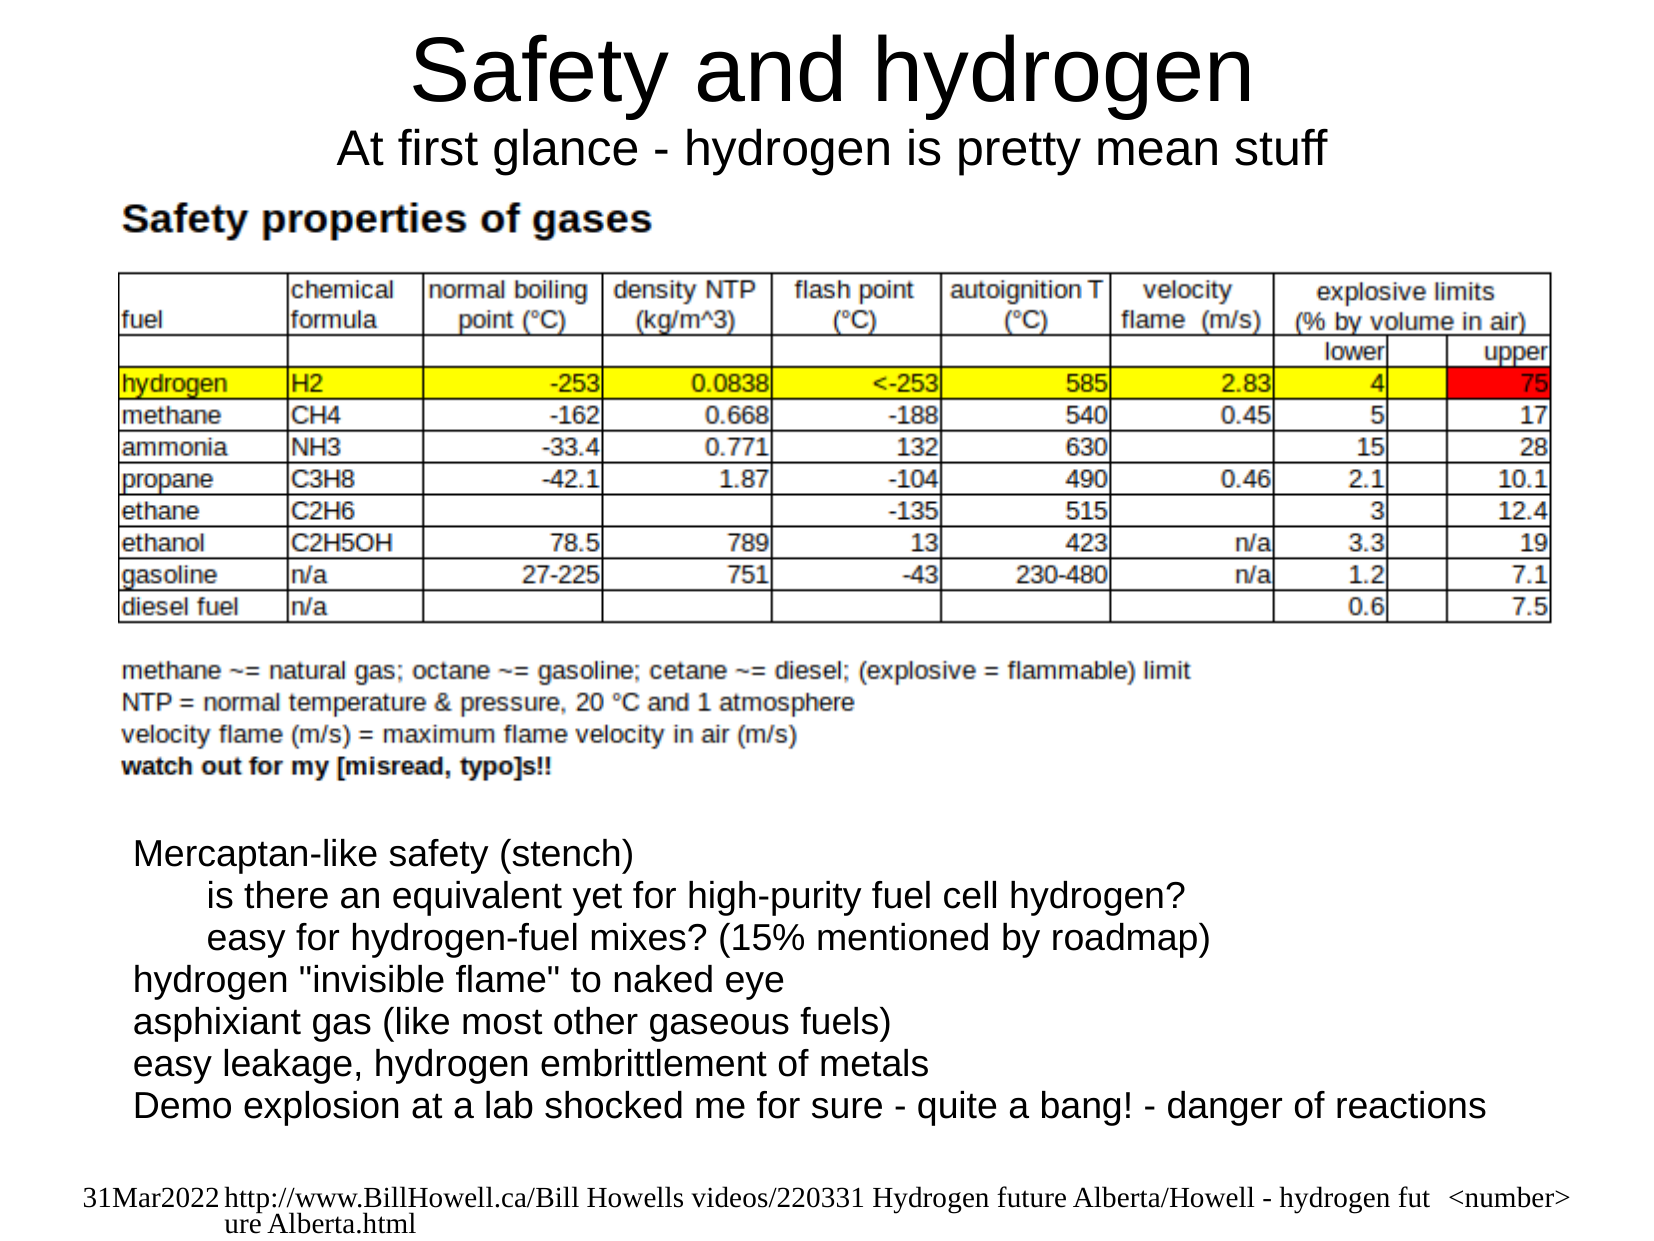

# Safety and hydrogen At first glance - hydrogen is pretty mean stuff
Mercaptan-like safety (stench)
	is there an equivalent yet for high-purity fuel cell hydrogen?
	easy for hydrogen-fuel mixes? (15% mentioned by roadmap)
hydrogen "invisible flame" to naked eye
asphixiant gas (like most other gaseous fuels)
easy leakage, hydrogen embrittlement of metals
Demo explosion at a lab shocked me for sure - quite a bang! - danger of reactions
31Mar2022
http://www.BillHowell.ca/Bill Howells videos/220331 Hydrogen future Alberta/Howell - hydrogen future Alberta.html
3